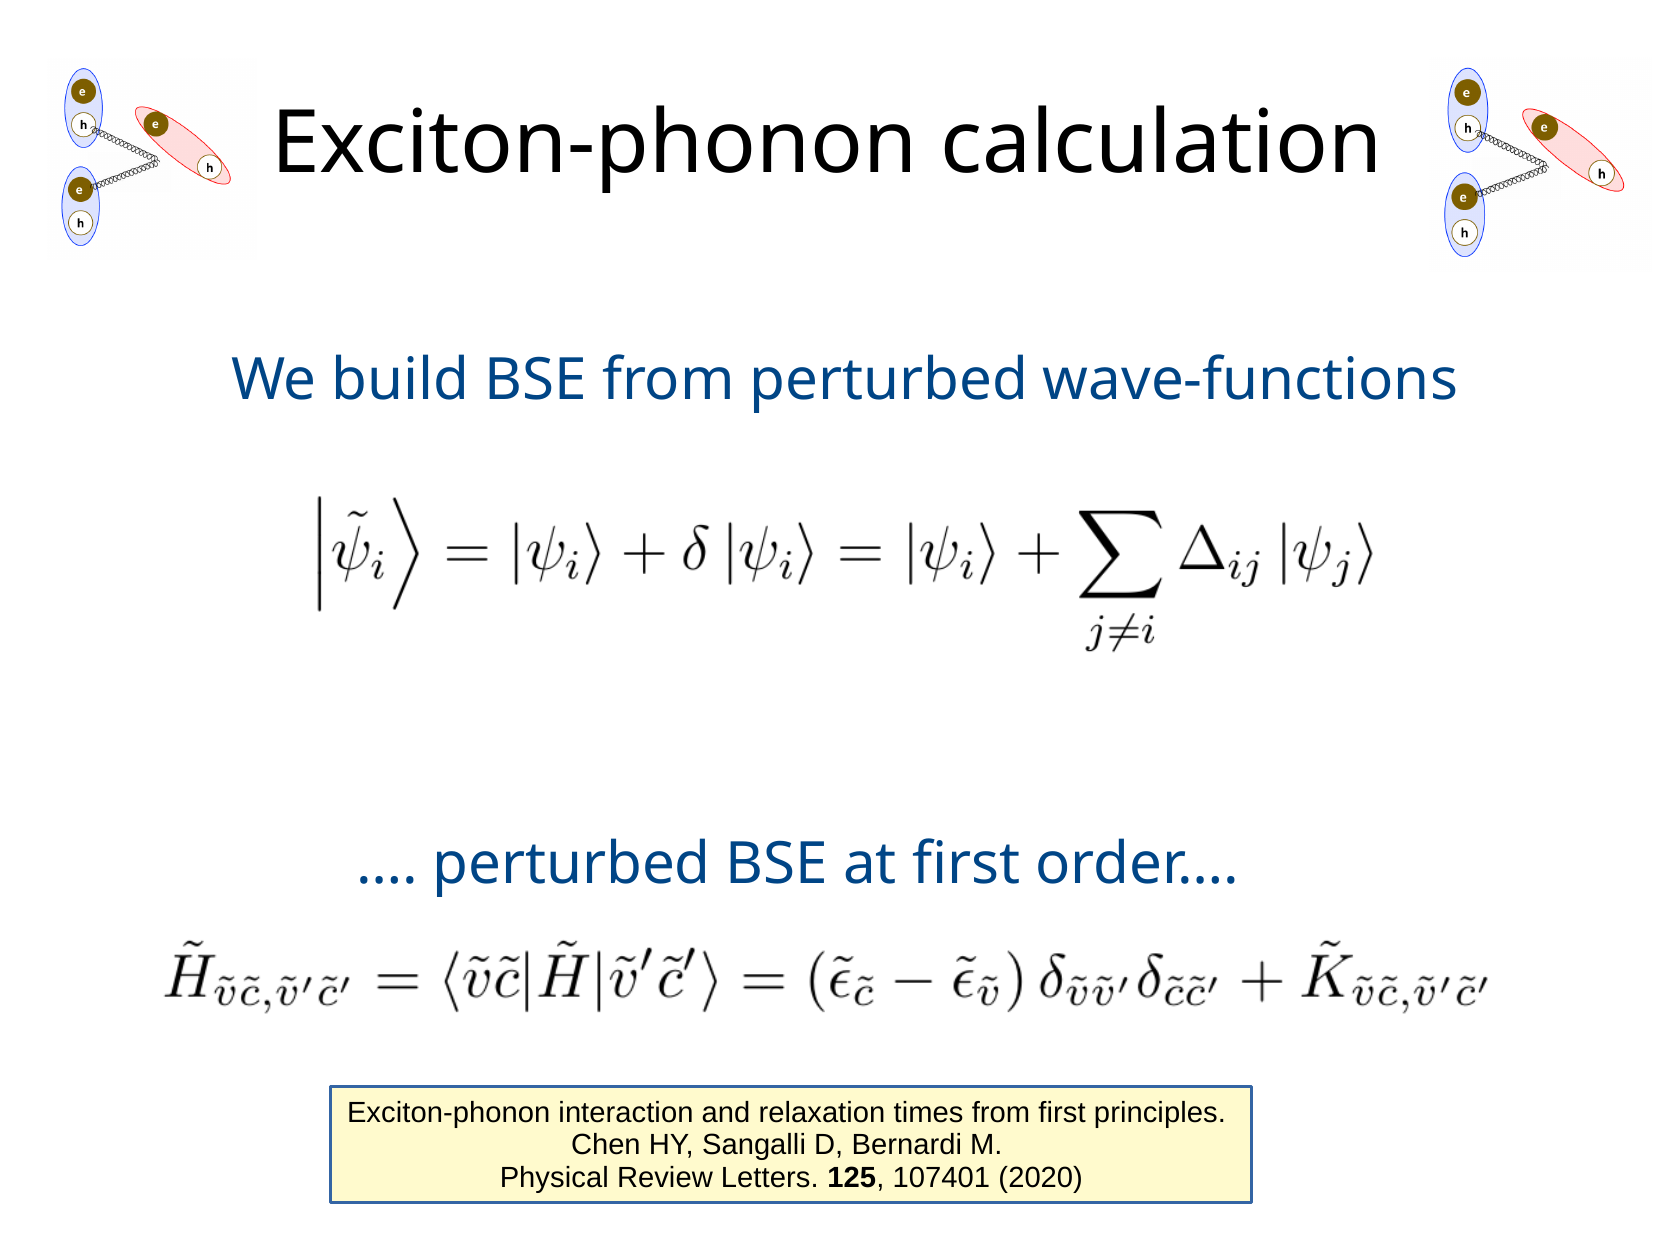

# Exciton-phonon calculation
We build BSE from perturbed wave-functions
…. perturbed BSE at first order….
Exciton-phonon interaction and relaxation times from first principles.
Chen HY, Sangalli D, Bernardi M.
Physical Review Letters. 125, 107401 (2020)